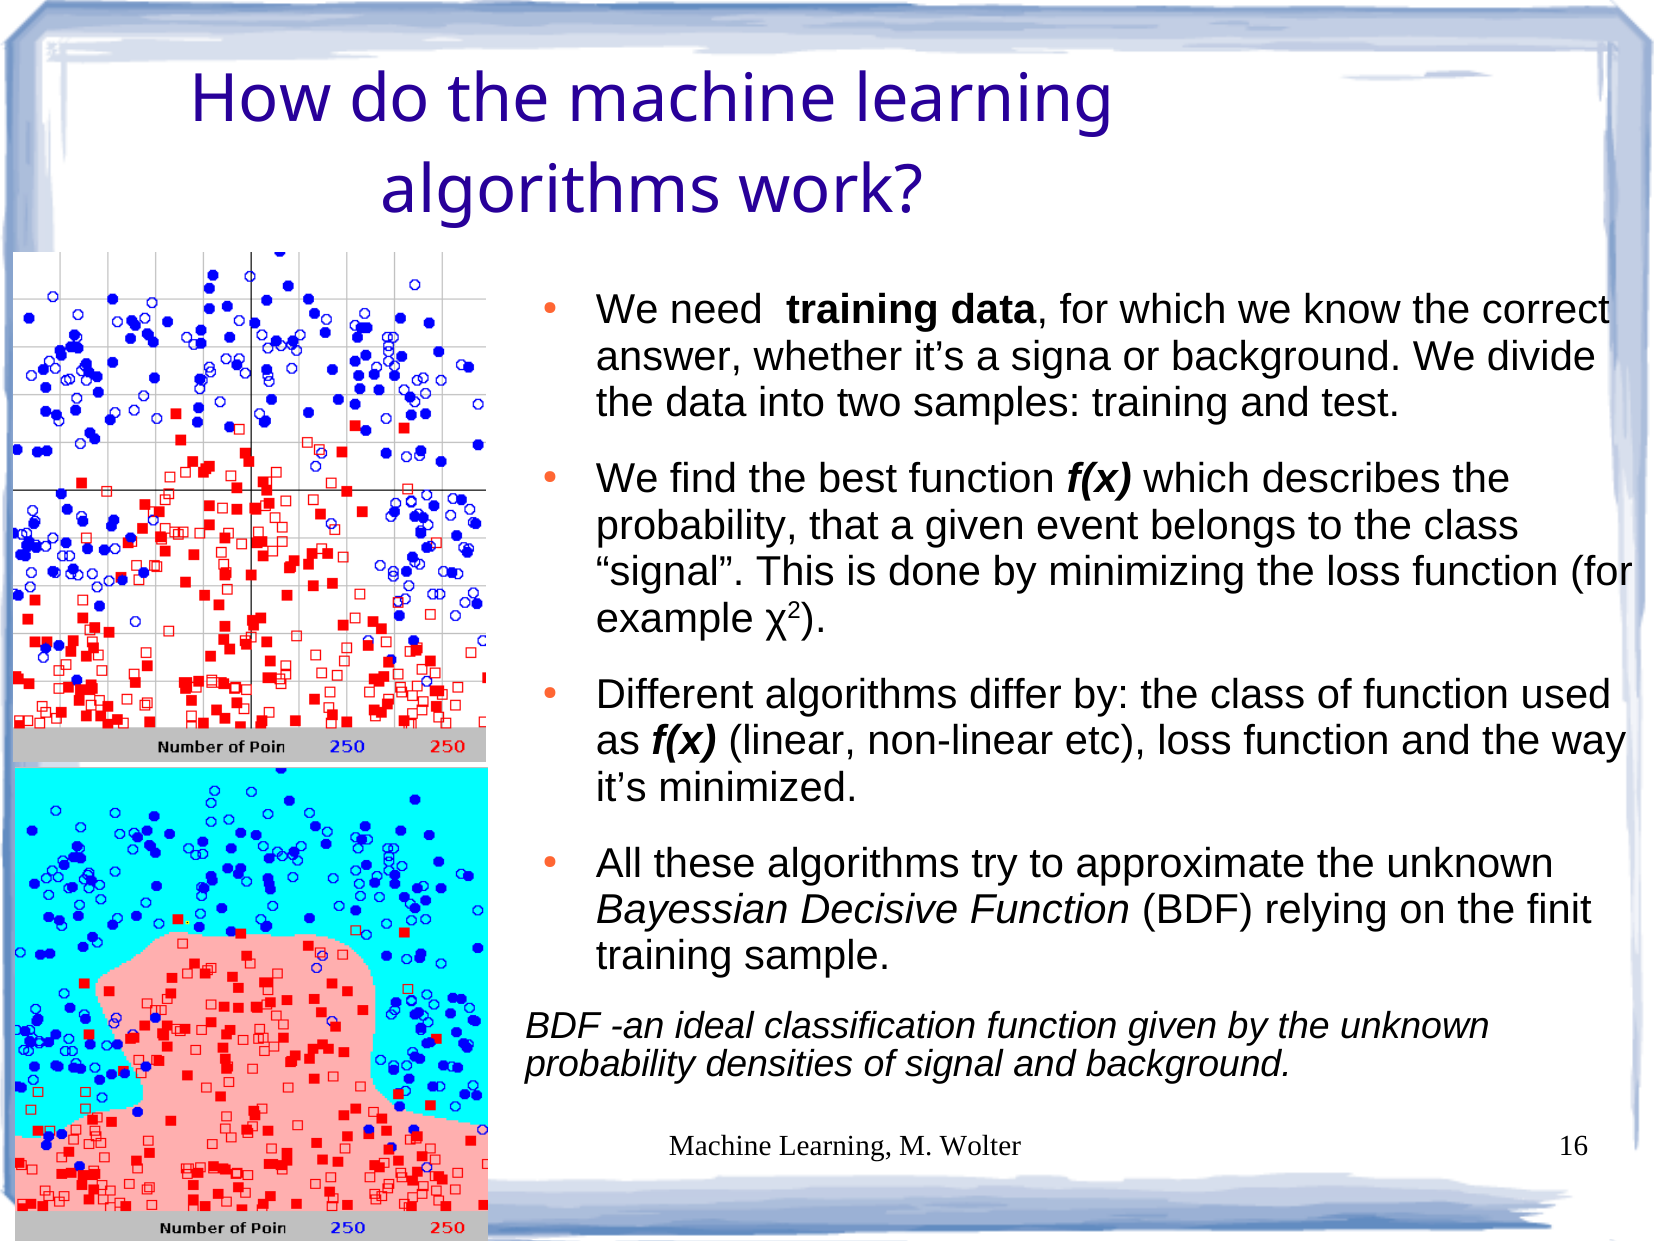

How do the machine learning algorithms work?
# We need training data, for which we know the correct answer, whether it’s a signa or background. We divide the data into two samples: training and test.
We find the best function f(x) which describes the probability, that a given event belongs to the class “signal”. This is done by minimizing the loss function (for example χ2).
Different algorithms differ by: the class of function used as f(x) (linear, non-linear etc), loss function and the way it’s minimized.
All these algorithms try to approximate the unknown Bayessian Decisive Function (BDF) relying on the finit training sample.
BDF -an ideal classification function given by the unknown probability densities of signal and background.
Binary classification
27.02.2017
Machine Learning, M. Wolter
16